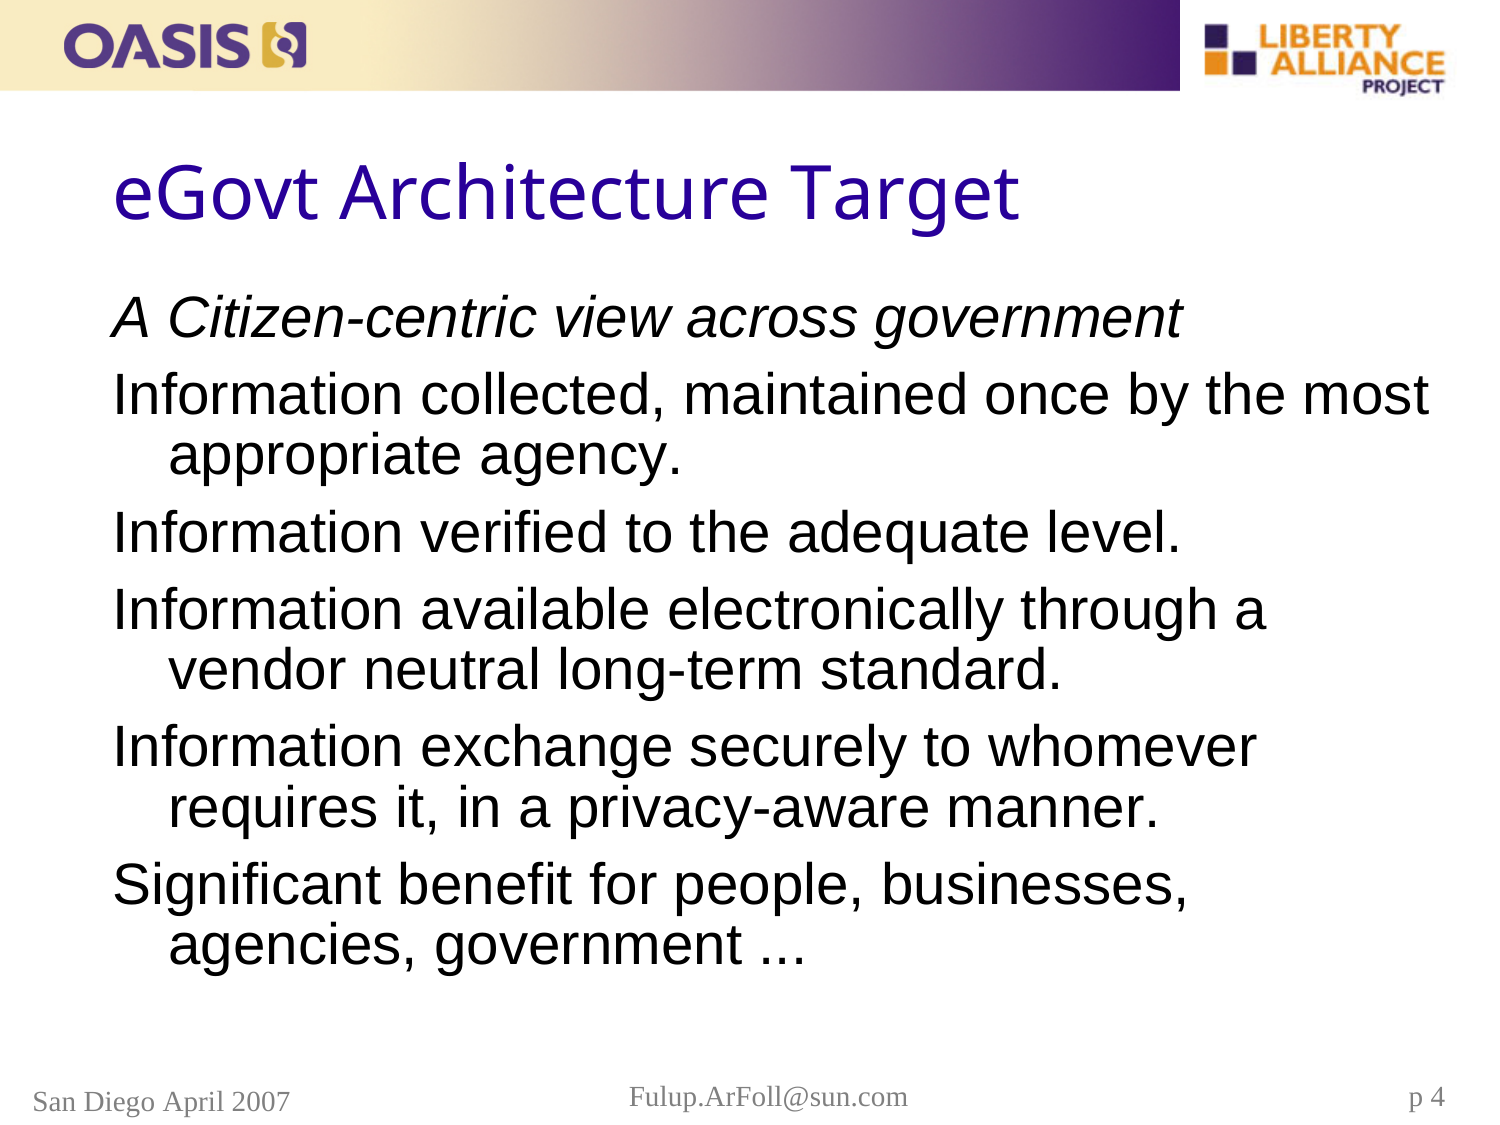

# eGovt Architecture Target
A Citizen-centric view across government
Information collected, maintained once by the most appropriate agency.
Information verified to the adequate level.
Information available electronically through a vendor neutral long-term standard.
Information exchange securely to whomever requires it, in a privacy-aware manner.
Significant benefit for people, businesses, agencies, government ...